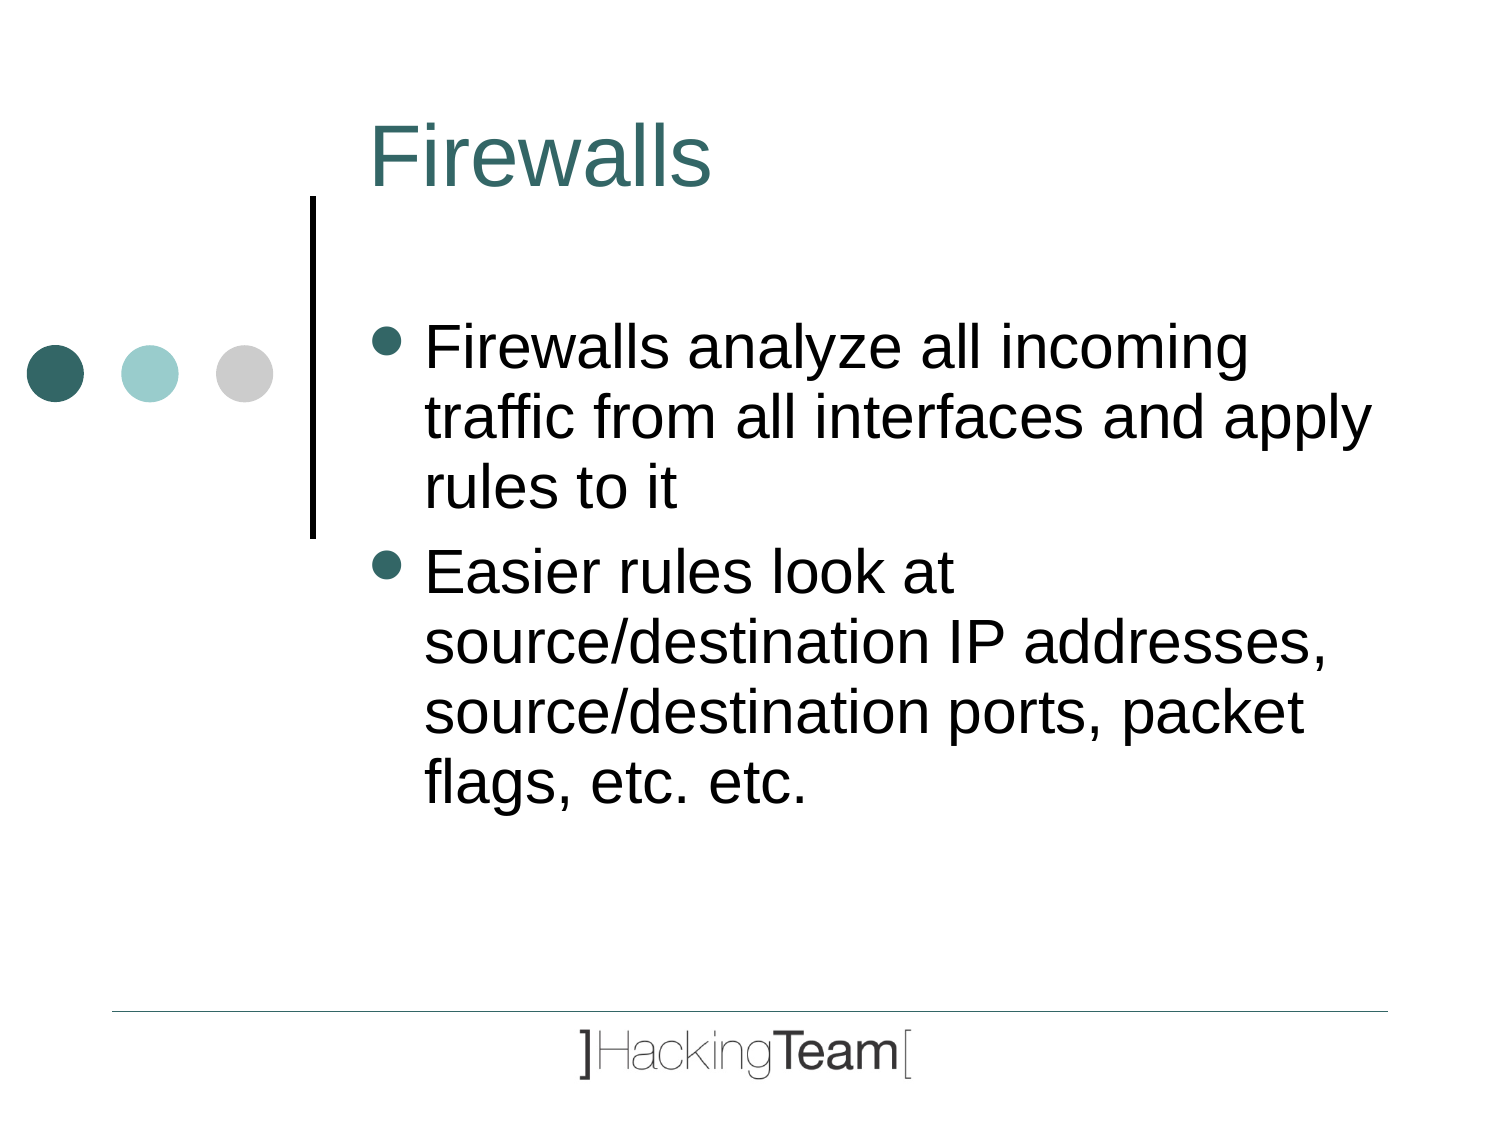

# Firewalls
Firewalls analyze all incoming traffic from all interfaces and apply rules to it
Easier rules look at source/destination IP addresses, source/destination ports, packet flags, etc. etc.